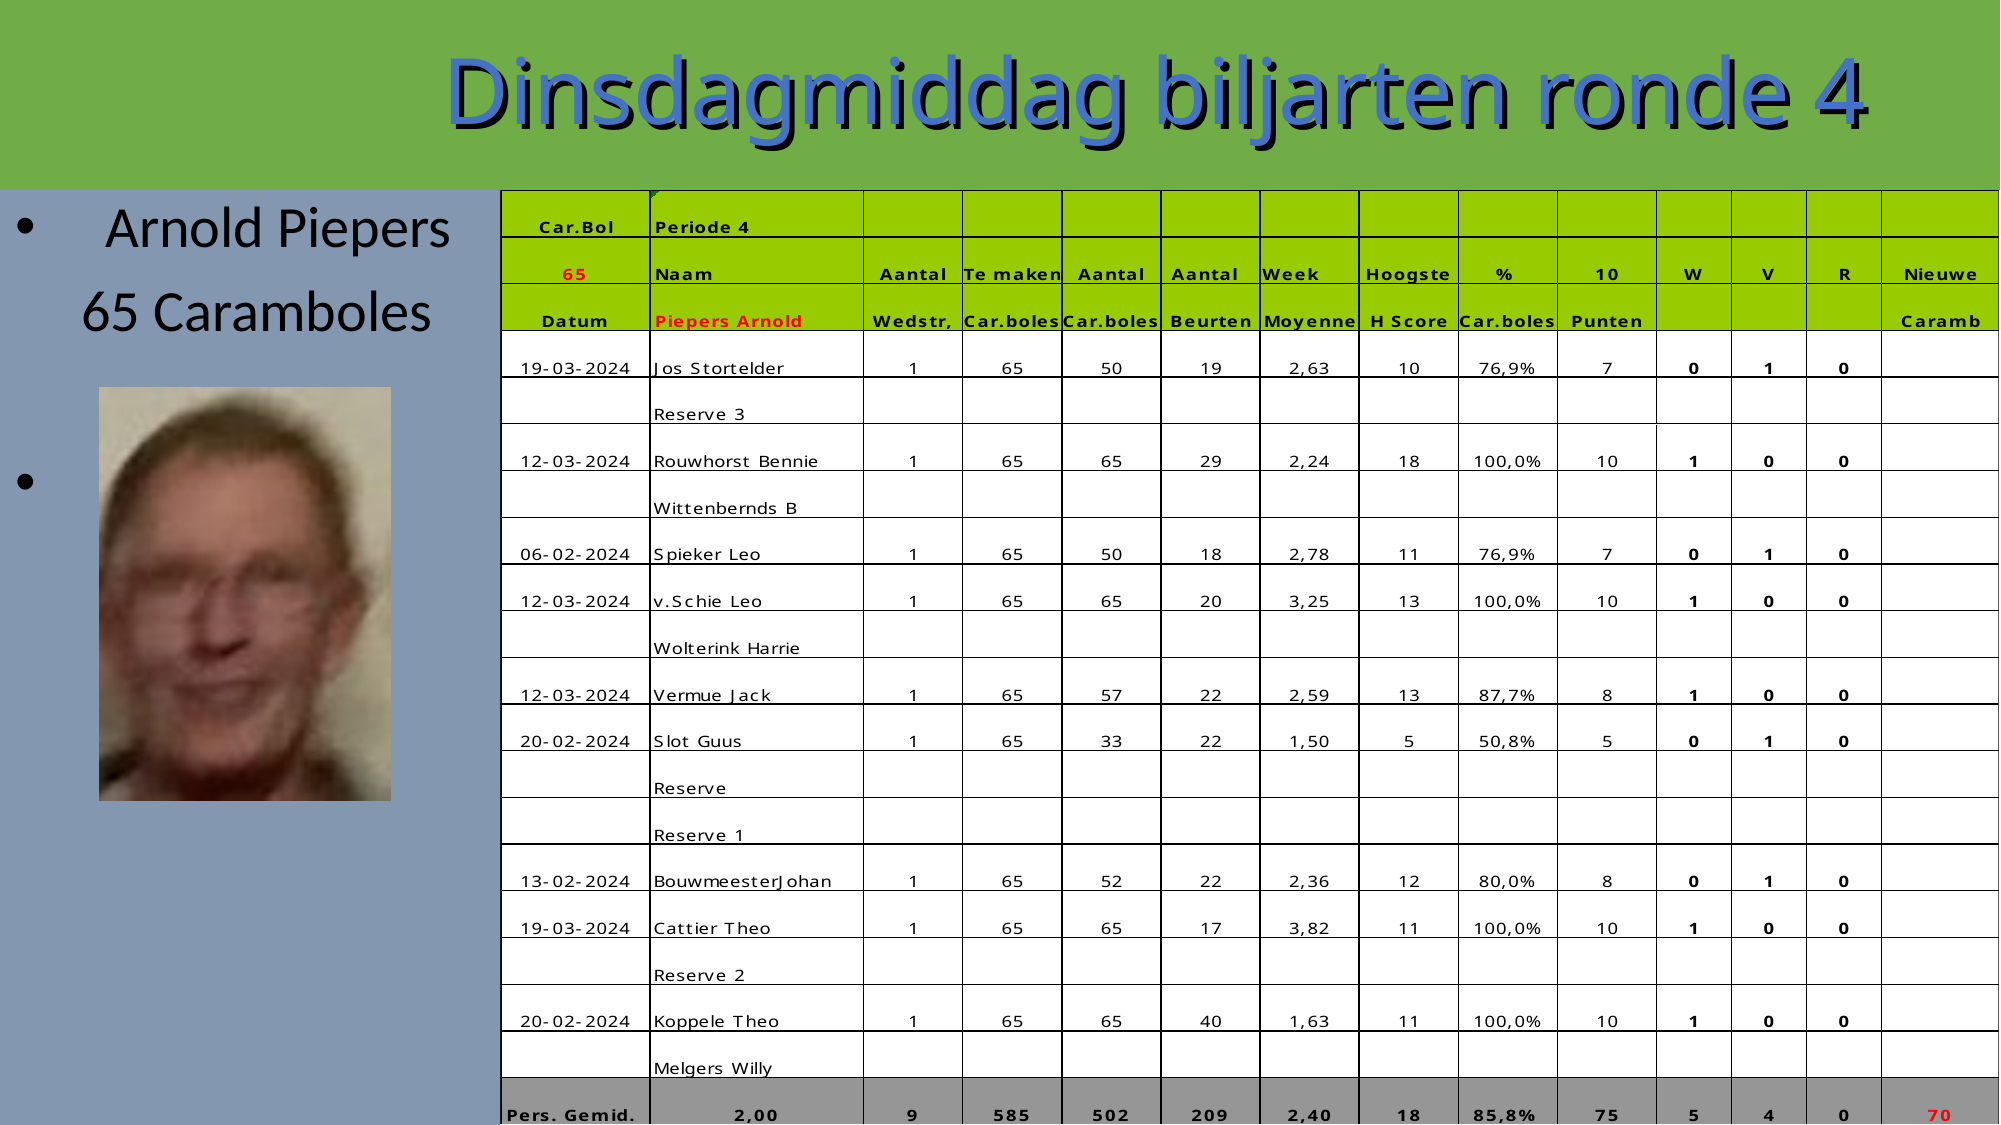

# Dinsdagmiddag biljarten ronde 4
 Arnold Piepers
 65 Caramboles